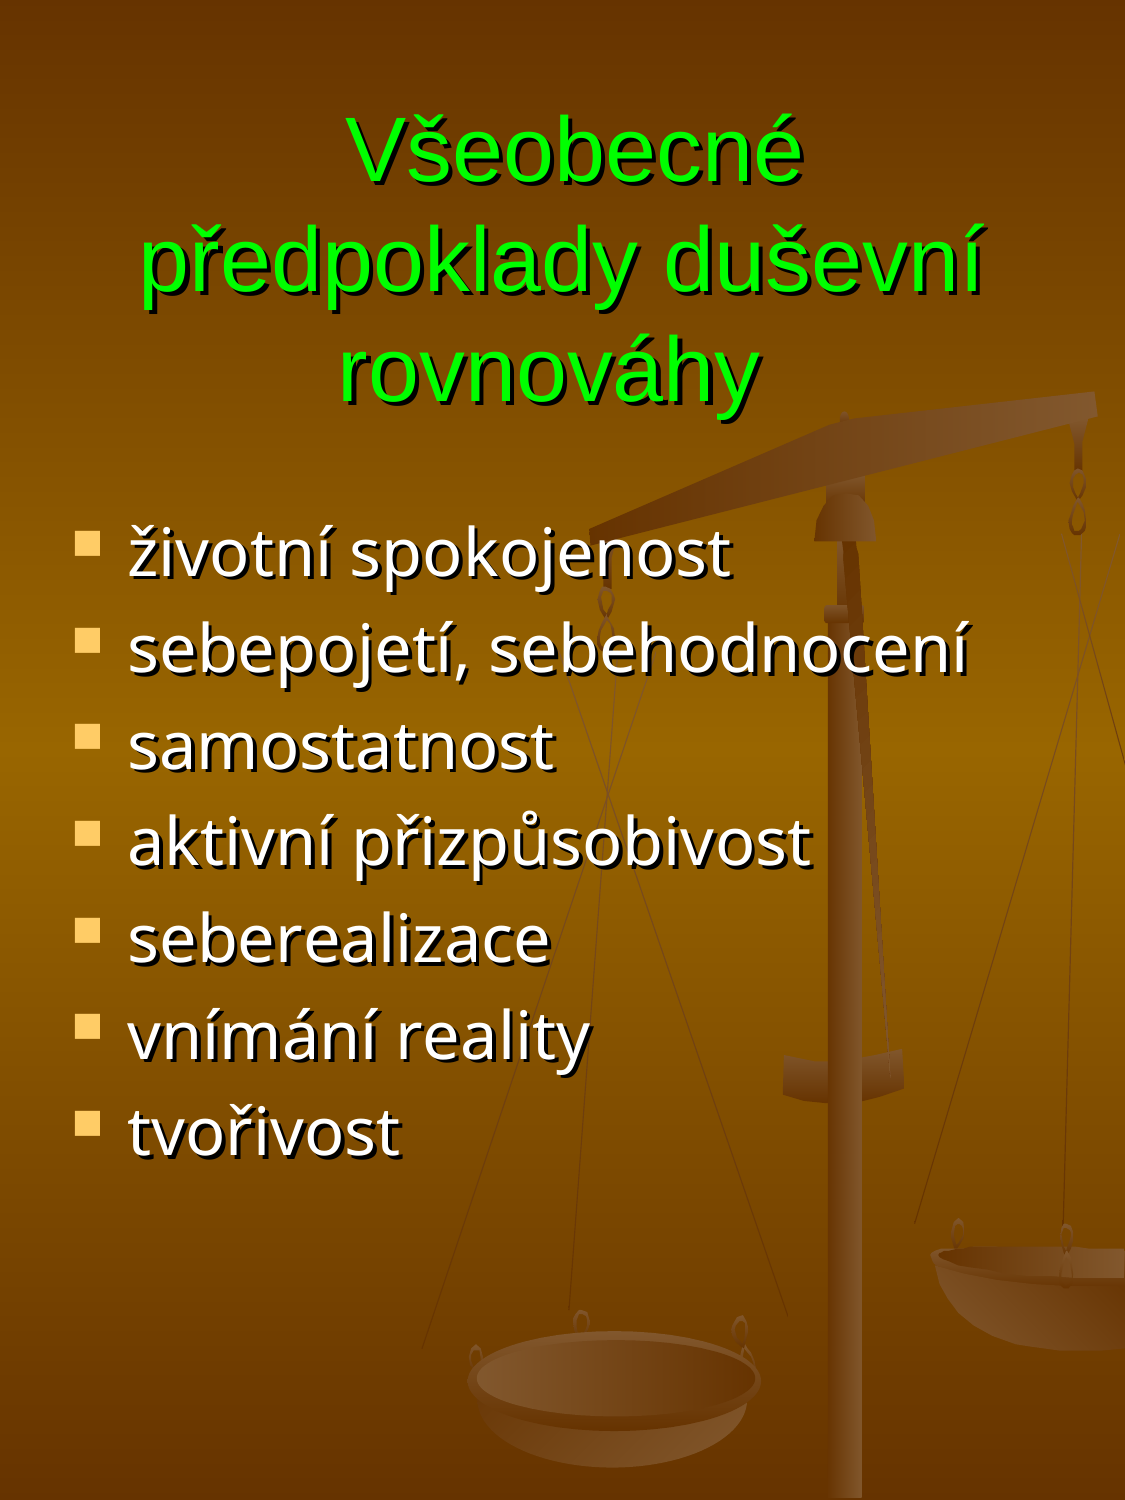

# Všeobecné předpoklady duševní rovnováhy
životní spokojenost
sebepojetí, sebehodnocení
samostatnost
aktivní přizpůsobivost
seberealizace
vnímání reality
tvořivost